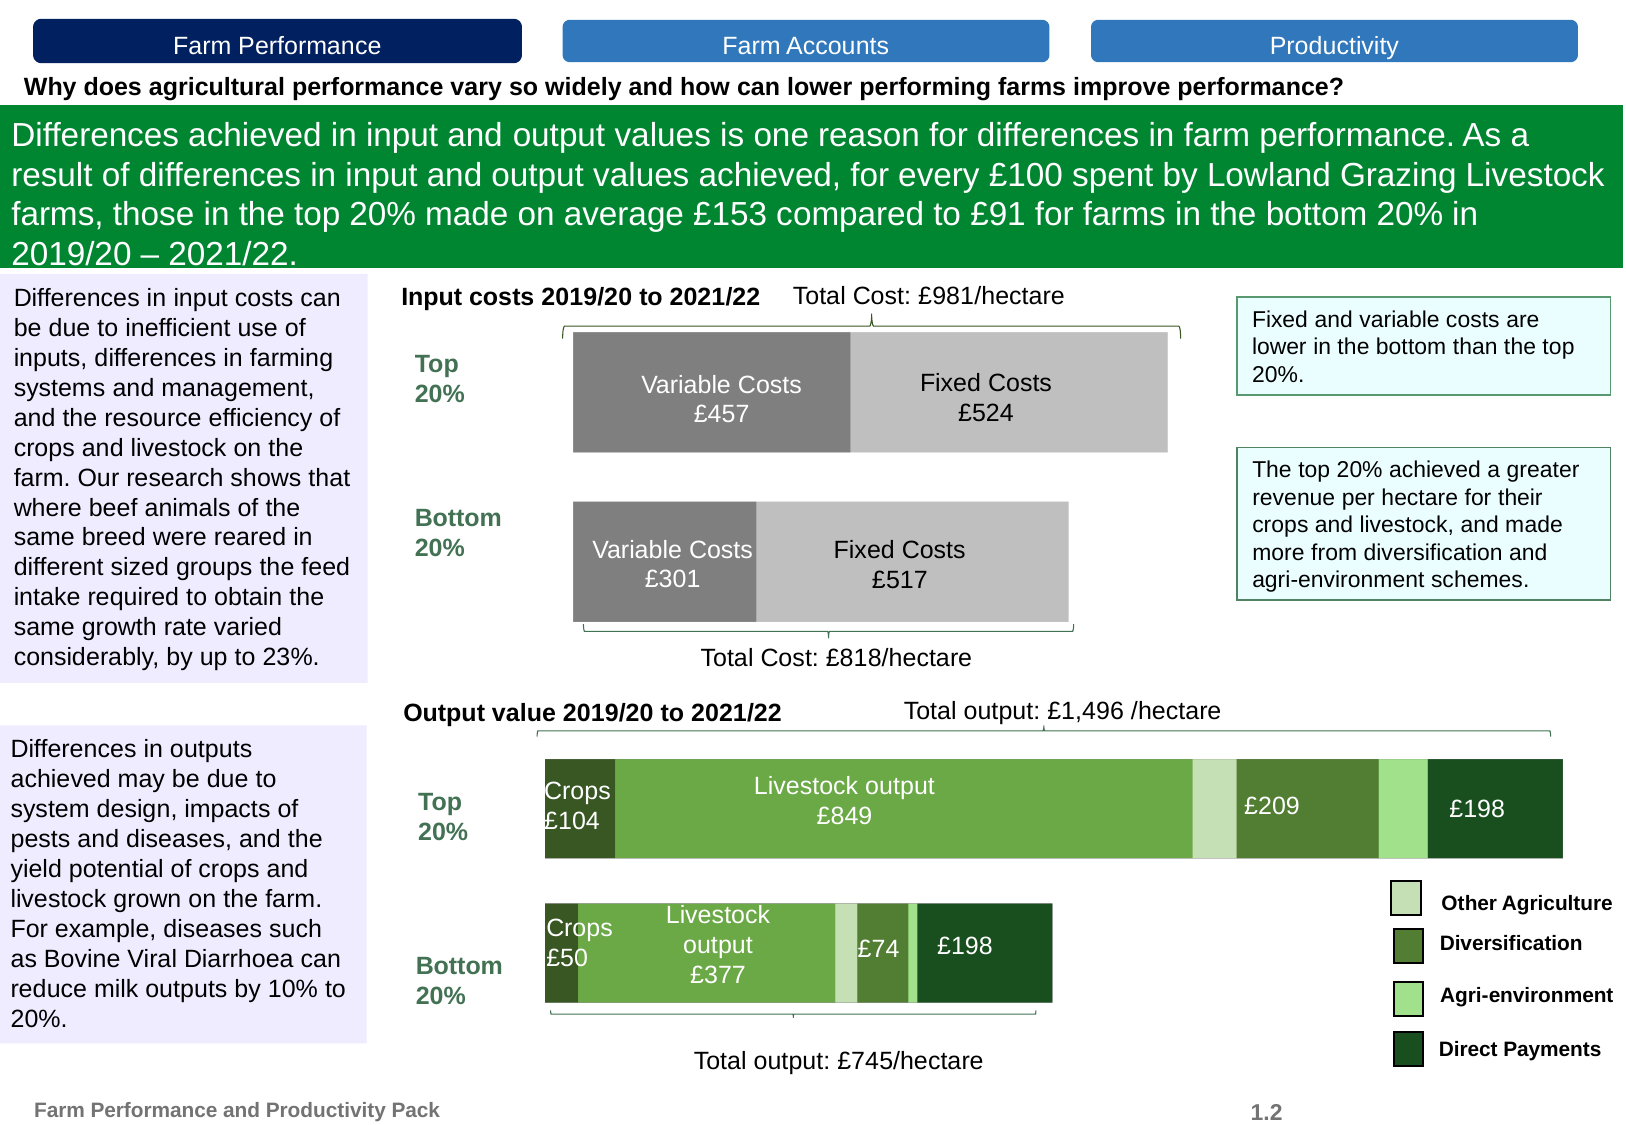

Farm Performance
Farm Accounts
Productivity
Why does agricultural performance vary so widely and how can lower performing farms improve performance?
# Slide 1.2 - Why does agricultural performance vary so widely and how can lower performing farms improve performance?
Differences achieved in input and output values is one reason for differences in farm performance. As a result of differences in input and output values achieved, for every £100 spent by Lowland Grazing Livestock farms, those in the top 20% made on average £153 compared to £91 for farms in the bottom 20% in 2019/20 – 2021/22.
Total Cost: £981/hectare
Input costs 2019/20 to 2021/22
Top
20%
Fixed Costs
£524
Variable Costs
£457
Bottom
20%
Variable Costs
£301
Fixed Costs
£517
Total Cost: £818/hectare
Differences in input costs can be due to inefficient use of inputs, differences in farming systems and management, and the resource efficiency of crops and livestock on the farm. Our research shows that where beef animals of the same breed were reared in different sized groups the feed intake required to obtain the same growth rate varied considerably, by up to 23%.
Fixed and variable costs are lower in the bottom than the top 20%.
The top 20% achieved a greater revenue per hectare for their crops and livestock, and made more from diversification and agri-environment schemes.
Total output: £1,496 /hectare
Livestock output
£849
Crops
£104
Livestock output
£377
Crops
£50
£198
Output value 2019/20 to 2021/22
Differences in outputs achieved may be due to system design, impacts of pests and diseases, and the yield potential of crops and livestock grown on the farm. For example, diseases such as Bovine Viral Diarrhoea can reduce milk outputs by 10% to 20%.
Top
20%
£209
£198
Other Agriculture
Diversification
Agri-environment
Direct Payments
£74
Bottom
20%
Total output: £745/hectare
1.2
Farm Performance and Productivity Pack